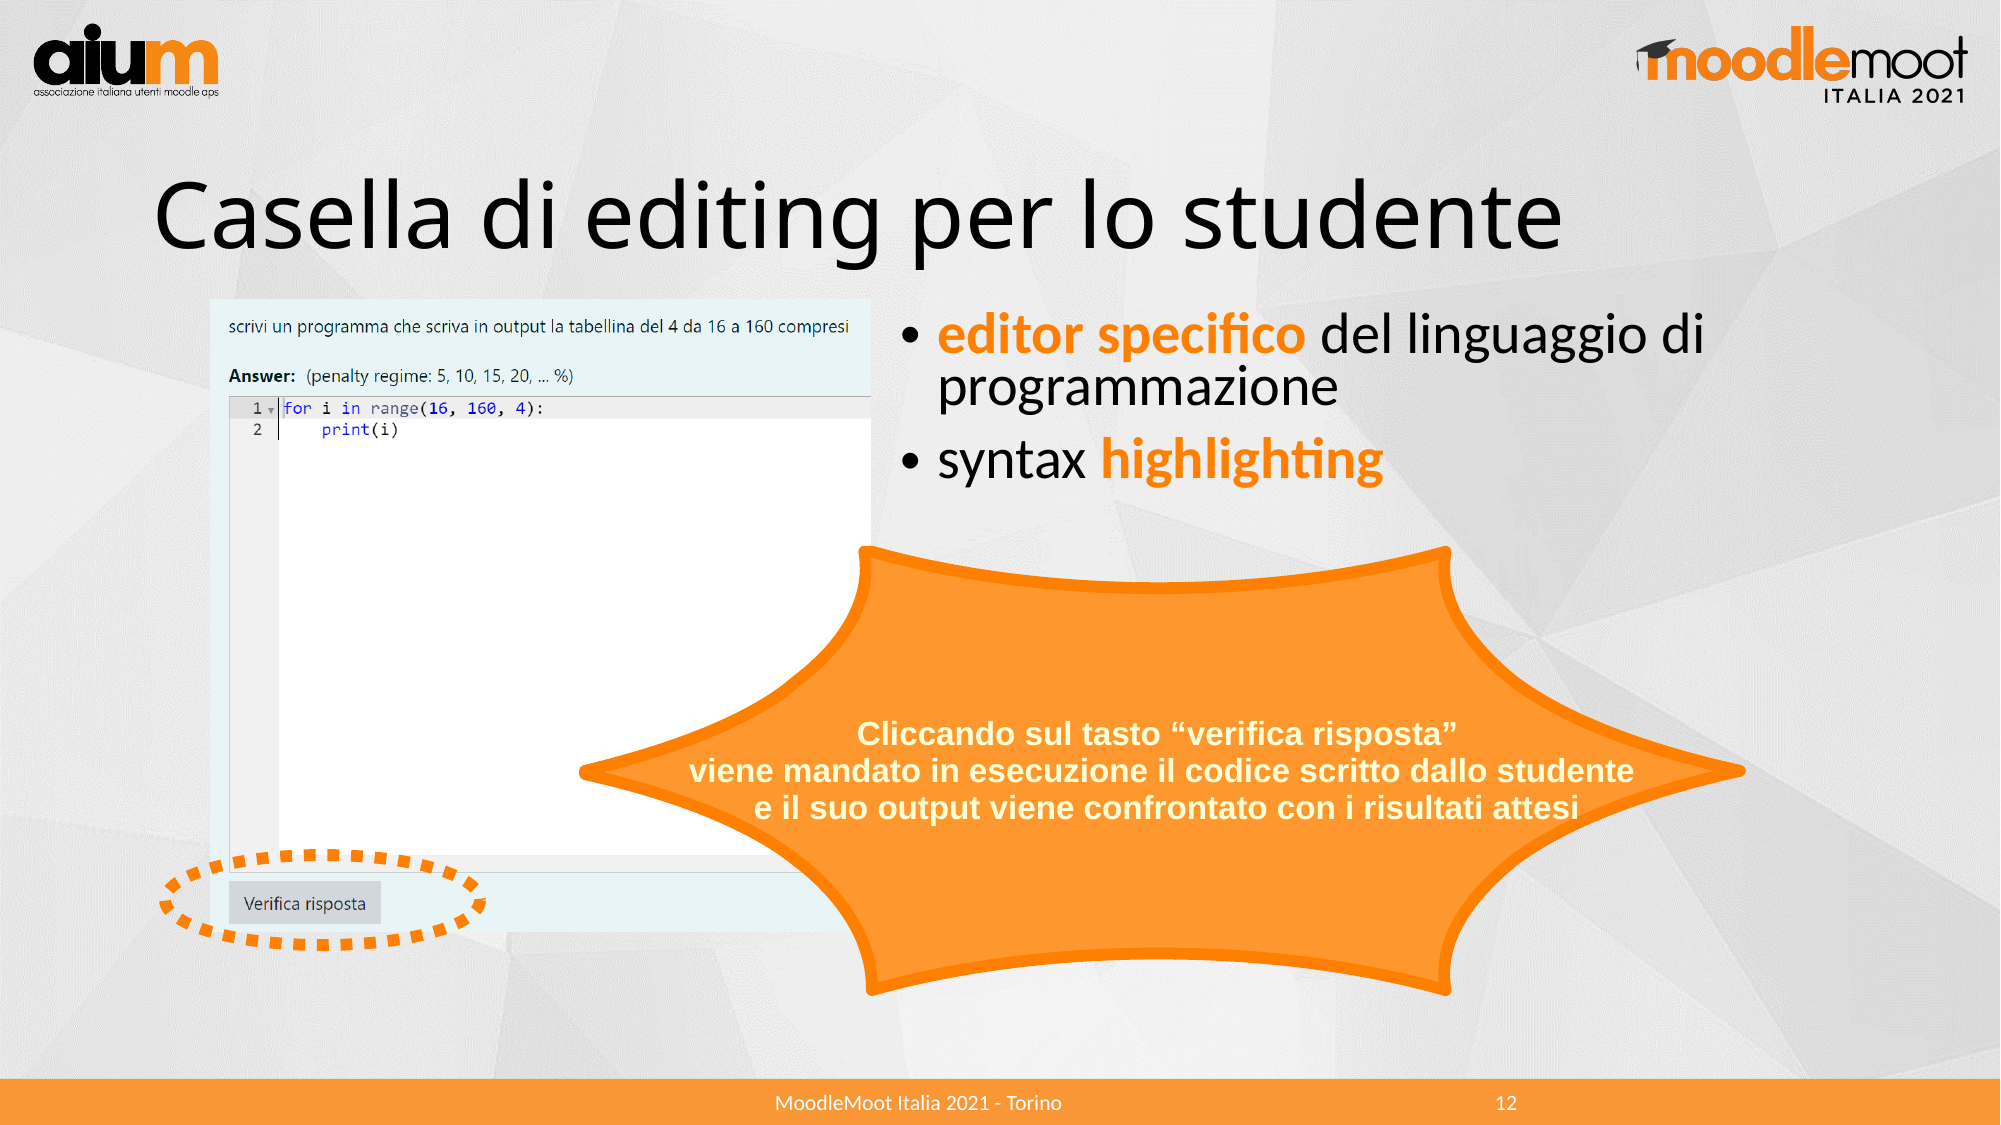

# Casella di editing per lo studente
editor specifico del linguaggio di programmazione
syntax highlighting
Cliccando sul tasto “verifica risposta”
viene mandato in esecuzione il codice scritto dallo studente
 e il suo output viene confrontato con i risultati attesi